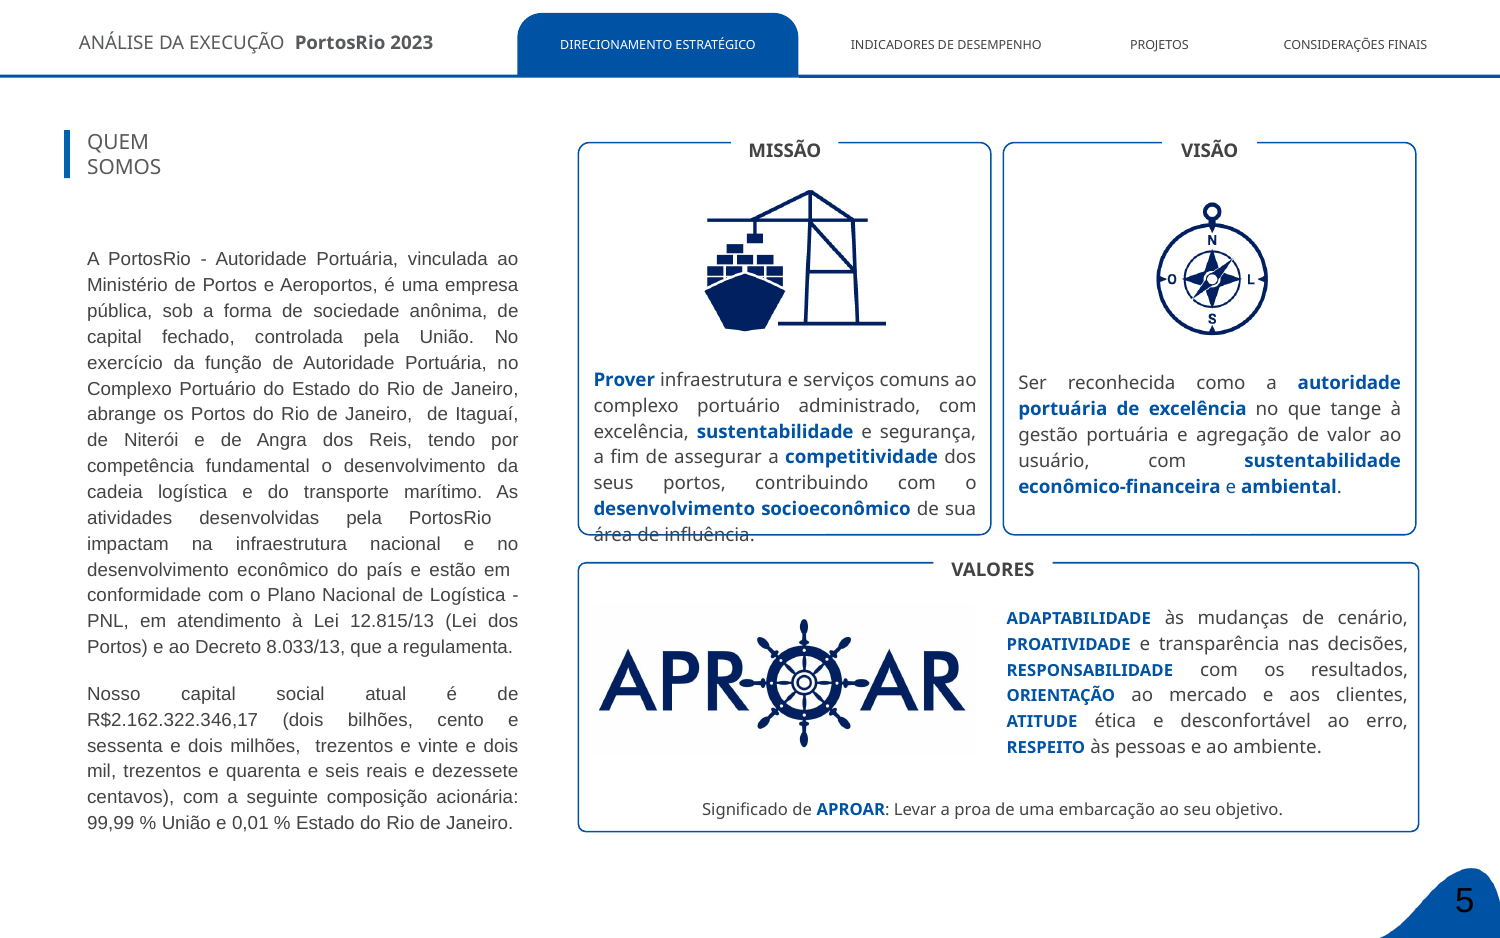

ANÁLISE DA EXECUÇÃO PortosRio 2023
DIRECIONAMENTO ESTRATÉGICO
INDICADORES DE DESEMPENHO
PROJETOS
CONSIDERAÇÕES FINAIS
QUEM
SOMOS
MISSÃO
VISÃO
A PortosRio - Autoridade Portuária, vinculada ao Ministério de Portos e Aeroportos, é uma empresa pública, sob a forma de sociedade anônima, de capital fechado, controlada pela União. No exercício da função de Autoridade Portuária, no Complexo Portuário do Estado do Rio de Janeiro, abrange os Portos do Rio de Janeiro, de Itaguaí, de Niterói e de Angra dos Reis, tendo por competência fundamental o desenvolvimento da cadeia logística e do transporte marítimo. As atividades desenvolvidas pela PortosRio impactam na infraestrutura nacional e no desenvolvimento econômico do país e estão em conformidade com o Plano Nacional de Logística - PNL, em atendimento à Lei 12.815/13 (Lei dos Portos) e ao Decreto 8.033/13, que a regulamenta.
Nosso capital social atual é de R$2.162.322.346,17 (dois bilhões, cento e sessenta e dois milhões, trezentos e vinte e dois mil, trezentos e quarenta e seis reais e dezessete centavos), com a seguinte composição acionária: 99,99 % União e 0,01 % Estado do Rio de Janeiro.
Prover infraestrutura e serviços comuns ao complexo portuário administrado, com excelência, sustentabilidade e segurança, a fim de assegurar a competitividade dos seus portos, contribuindo com o desenvolvimento socioeconômico de sua área de influência.
Ser reconhecida como a autoridade portuária de excelência no que tange à gestão portuária e agregação de valor ao usuário, com sustentabilidade econômico-financeira e ambiental.
VALORES
ADAPTABILIDADE às mudanças de cenário,
PROATIVIDADE e transparência nas decisões,
RESPONSABILIDADE com os resultados,
ORIENTAÇÃO ao mercado e aos clientes,
ATITUDE ética e desconfortável ao erro,
RESPEITO às pessoas e ao ambiente.
Significado de APROAR: Levar a proa de uma embarcação ao seu objetivo.